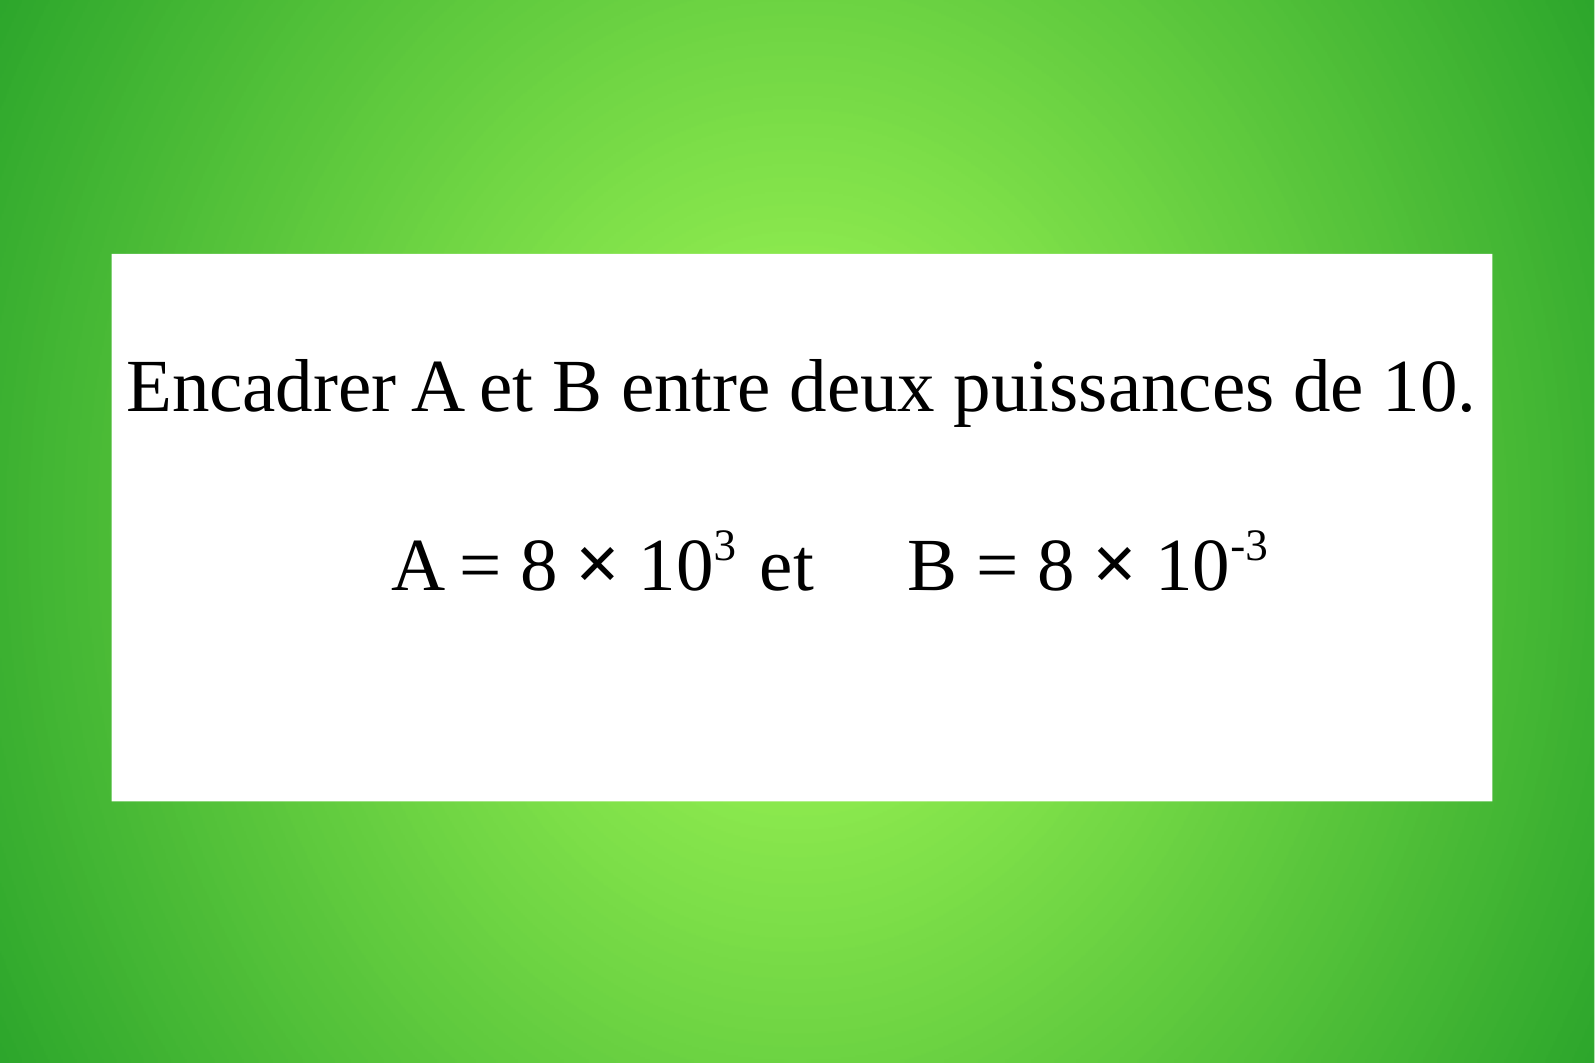

Encadrer A et B entre deux puissances de 10.
	A = 8 × 103 	et 		B = 8 × 10-3